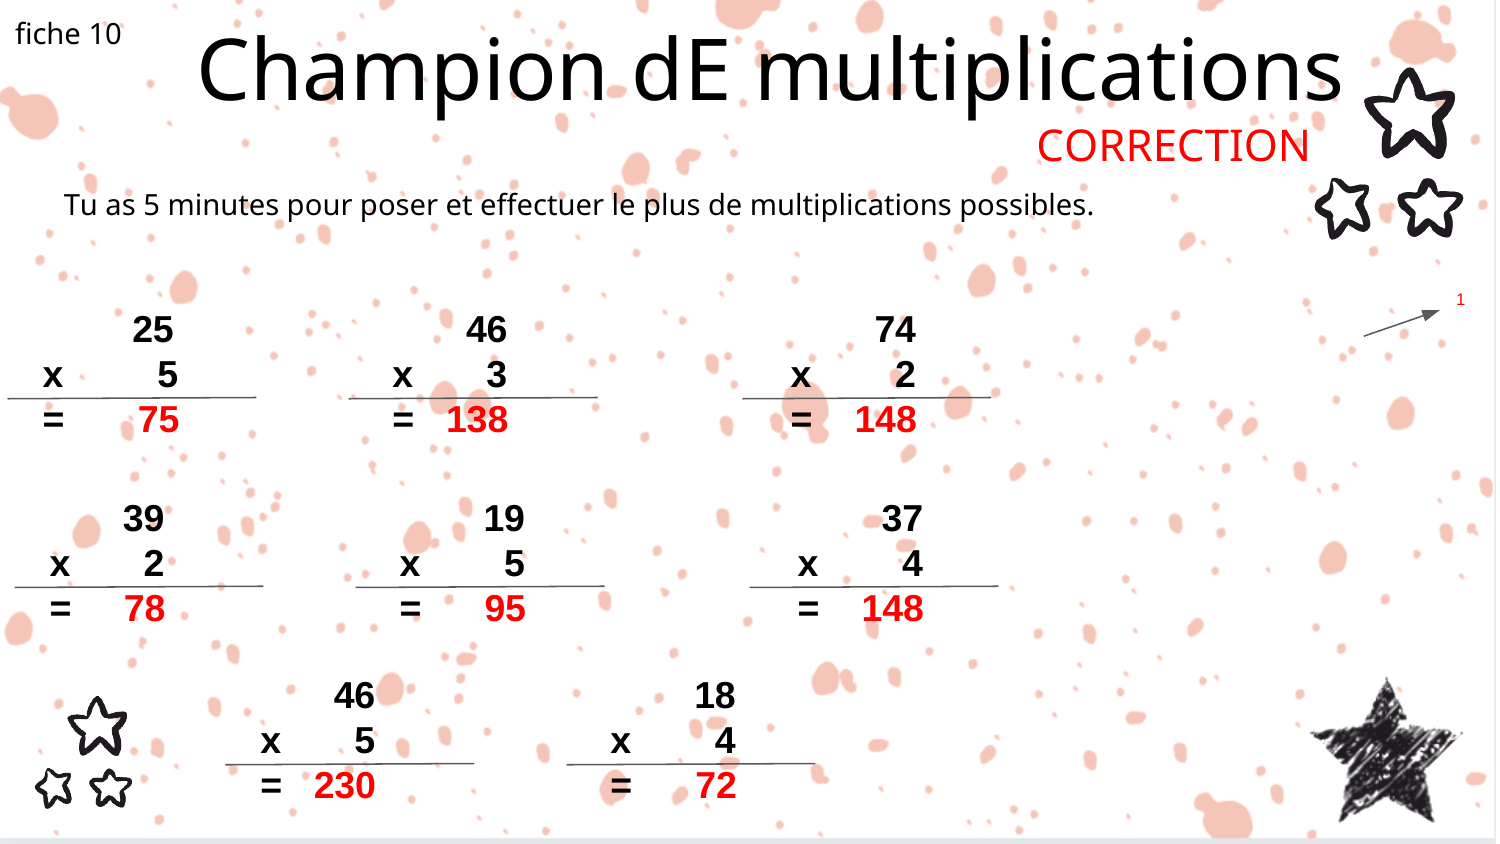

fiche 10
Champion dE multiplications
CORRECTION
Tu as 5 minutes pour poser et effectuer le plus de multiplications possibles.
1
 25
x 5
= 75
 46
x 3
= 138
 74
x 2
= 148
 39
x 2
= 78
 19
x 5
= 95
 37
x 4
= 148
 46
x 5
= 230
 18
x 4
= 72